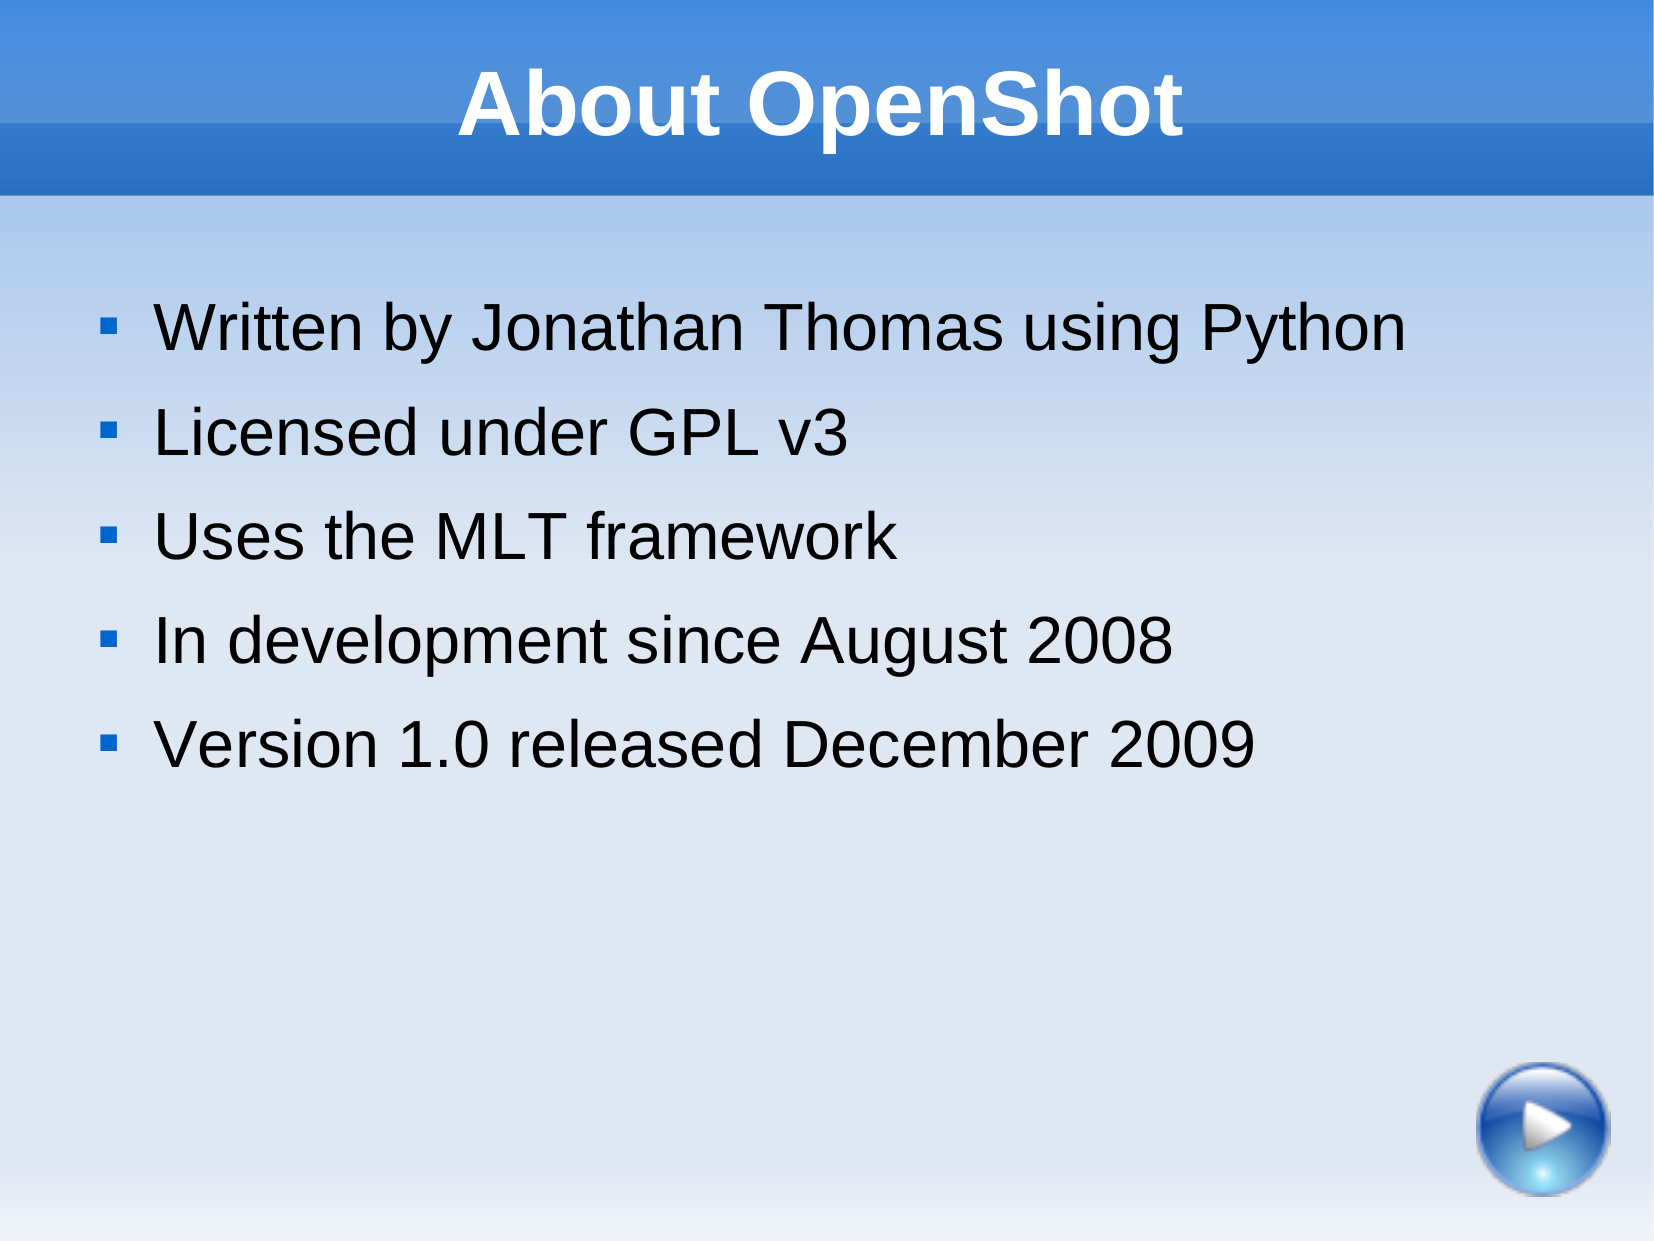

# About OpenShot
Written by Jonathan Thomas using Python
Licensed under GPL v3
Uses the MLT framework
In development since August 2008
Version 1.0 released December 2009